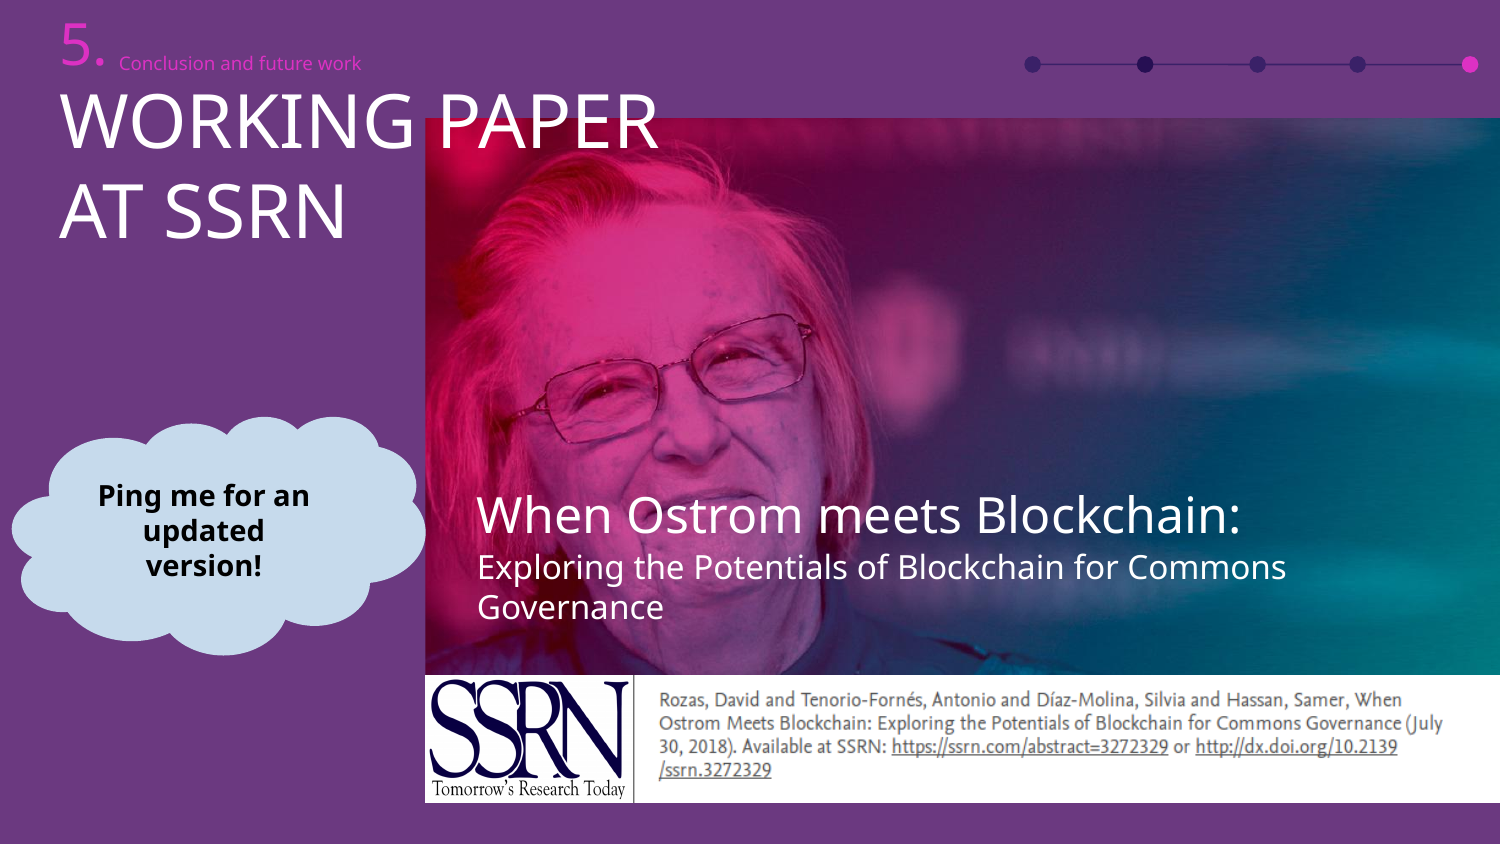

# 5.
Conclusion and future work
WORKING PAPER
AT SSRN
Ping me for an updated version!
When Ostrom meets Blockchain:
Exploring the Potentials of Blockchain for Commons Governance